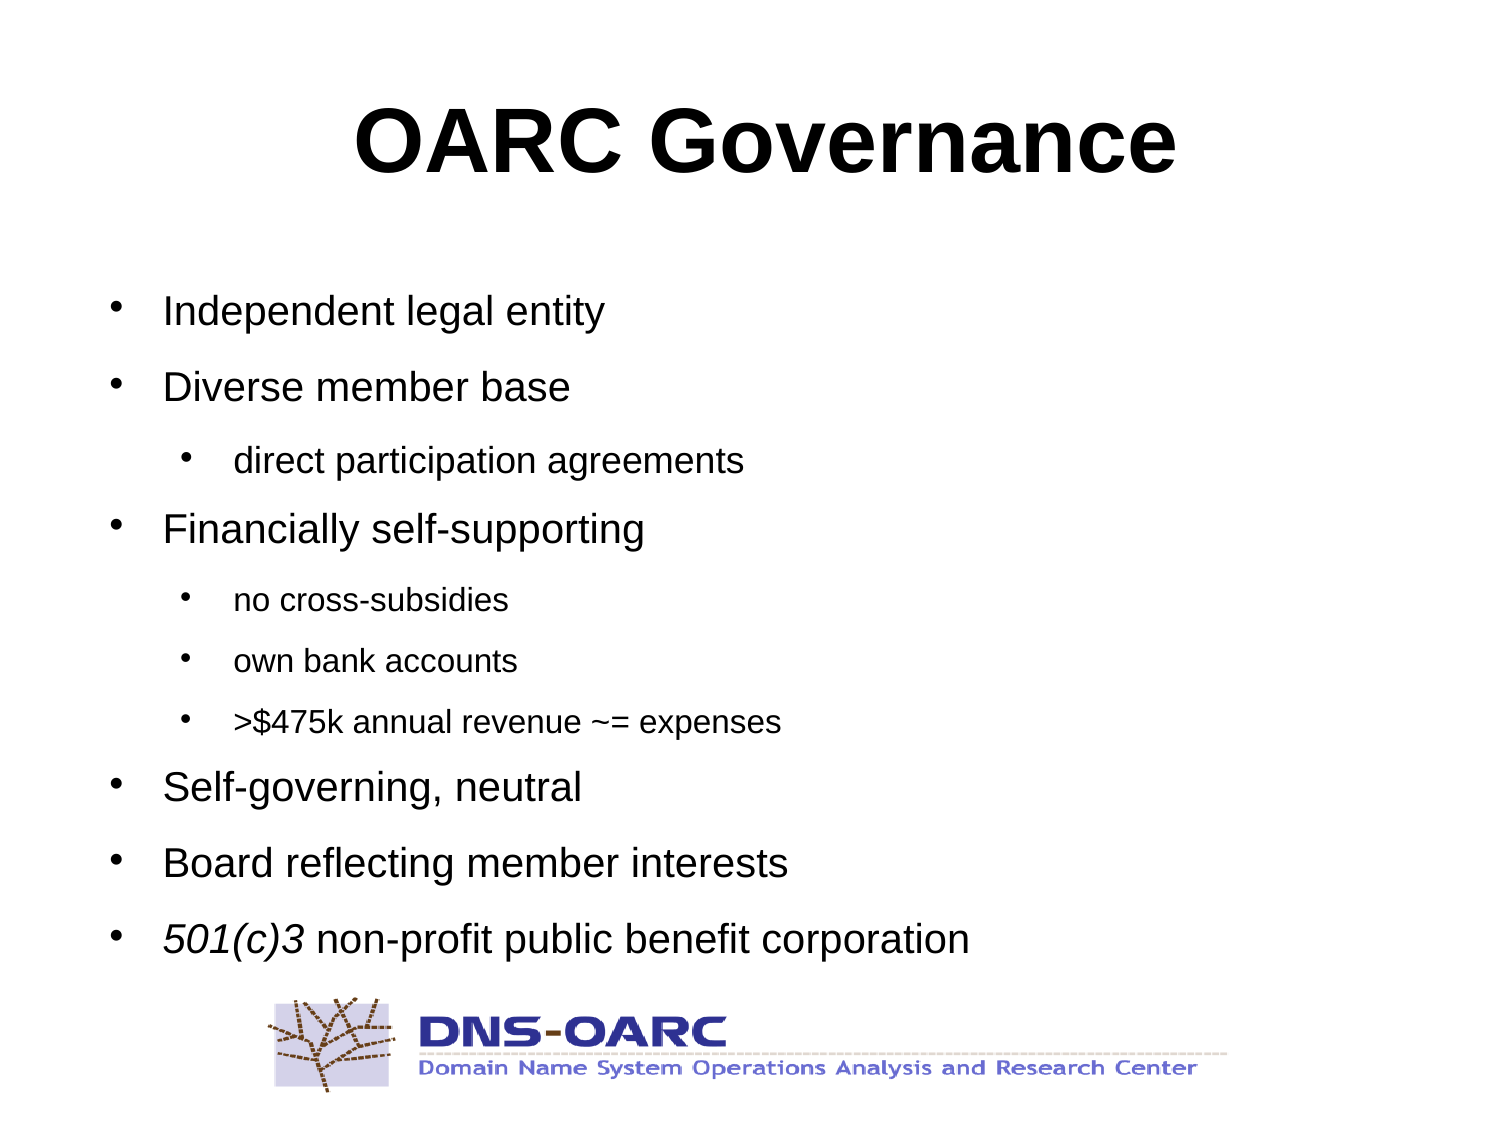

# OARC Governance
Independent legal entity
Diverse member base
direct participation agreements
Financially self-supporting
no cross-subsidies
own bank accounts
>$475k annual revenue ~= expenses
Self-governing, neutral
Board reflecting member interests
501(c)3 non-profit public benefit corporation